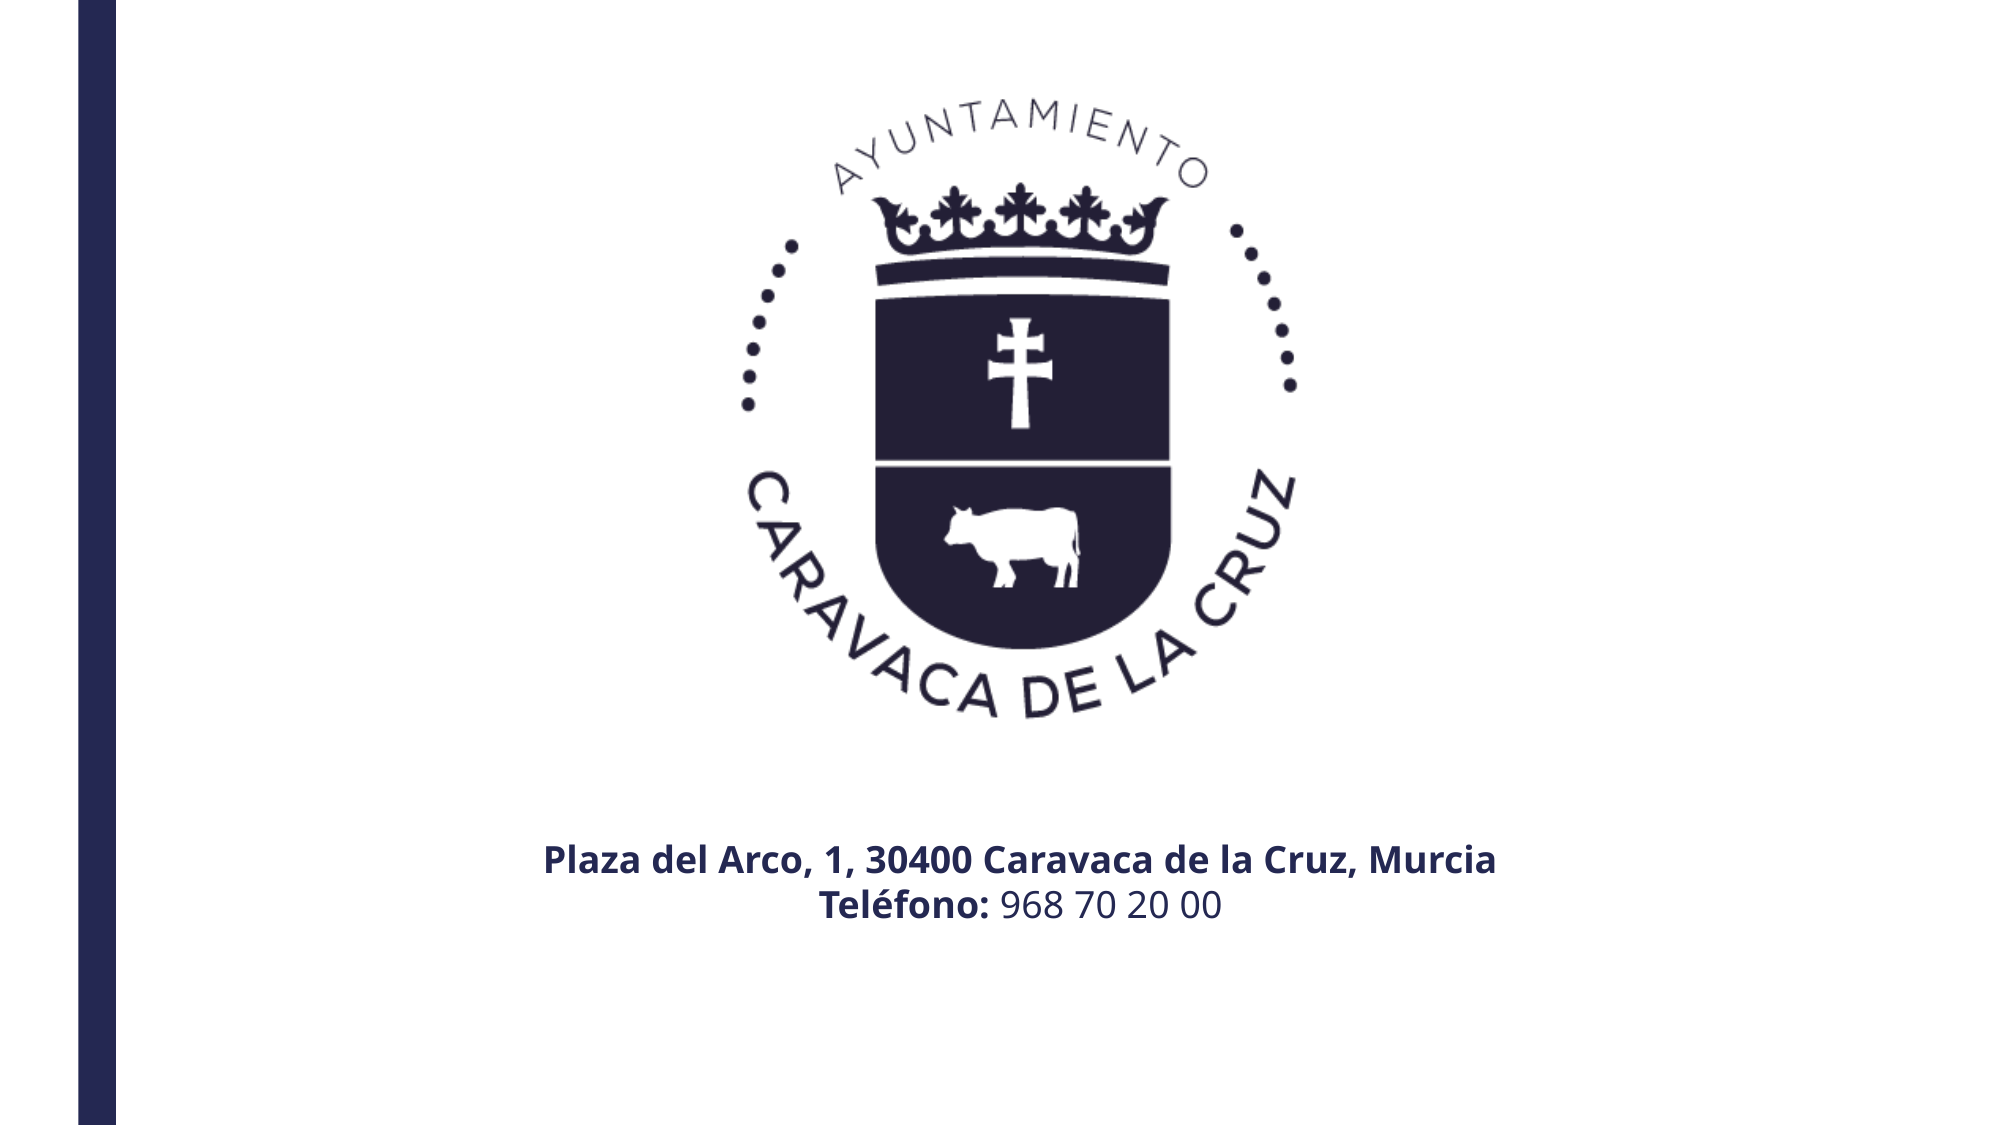

Plaza del Arco, 1, 30400 Caravaca de la Cruz, Murcia
Teléfono: 968 70 20 00